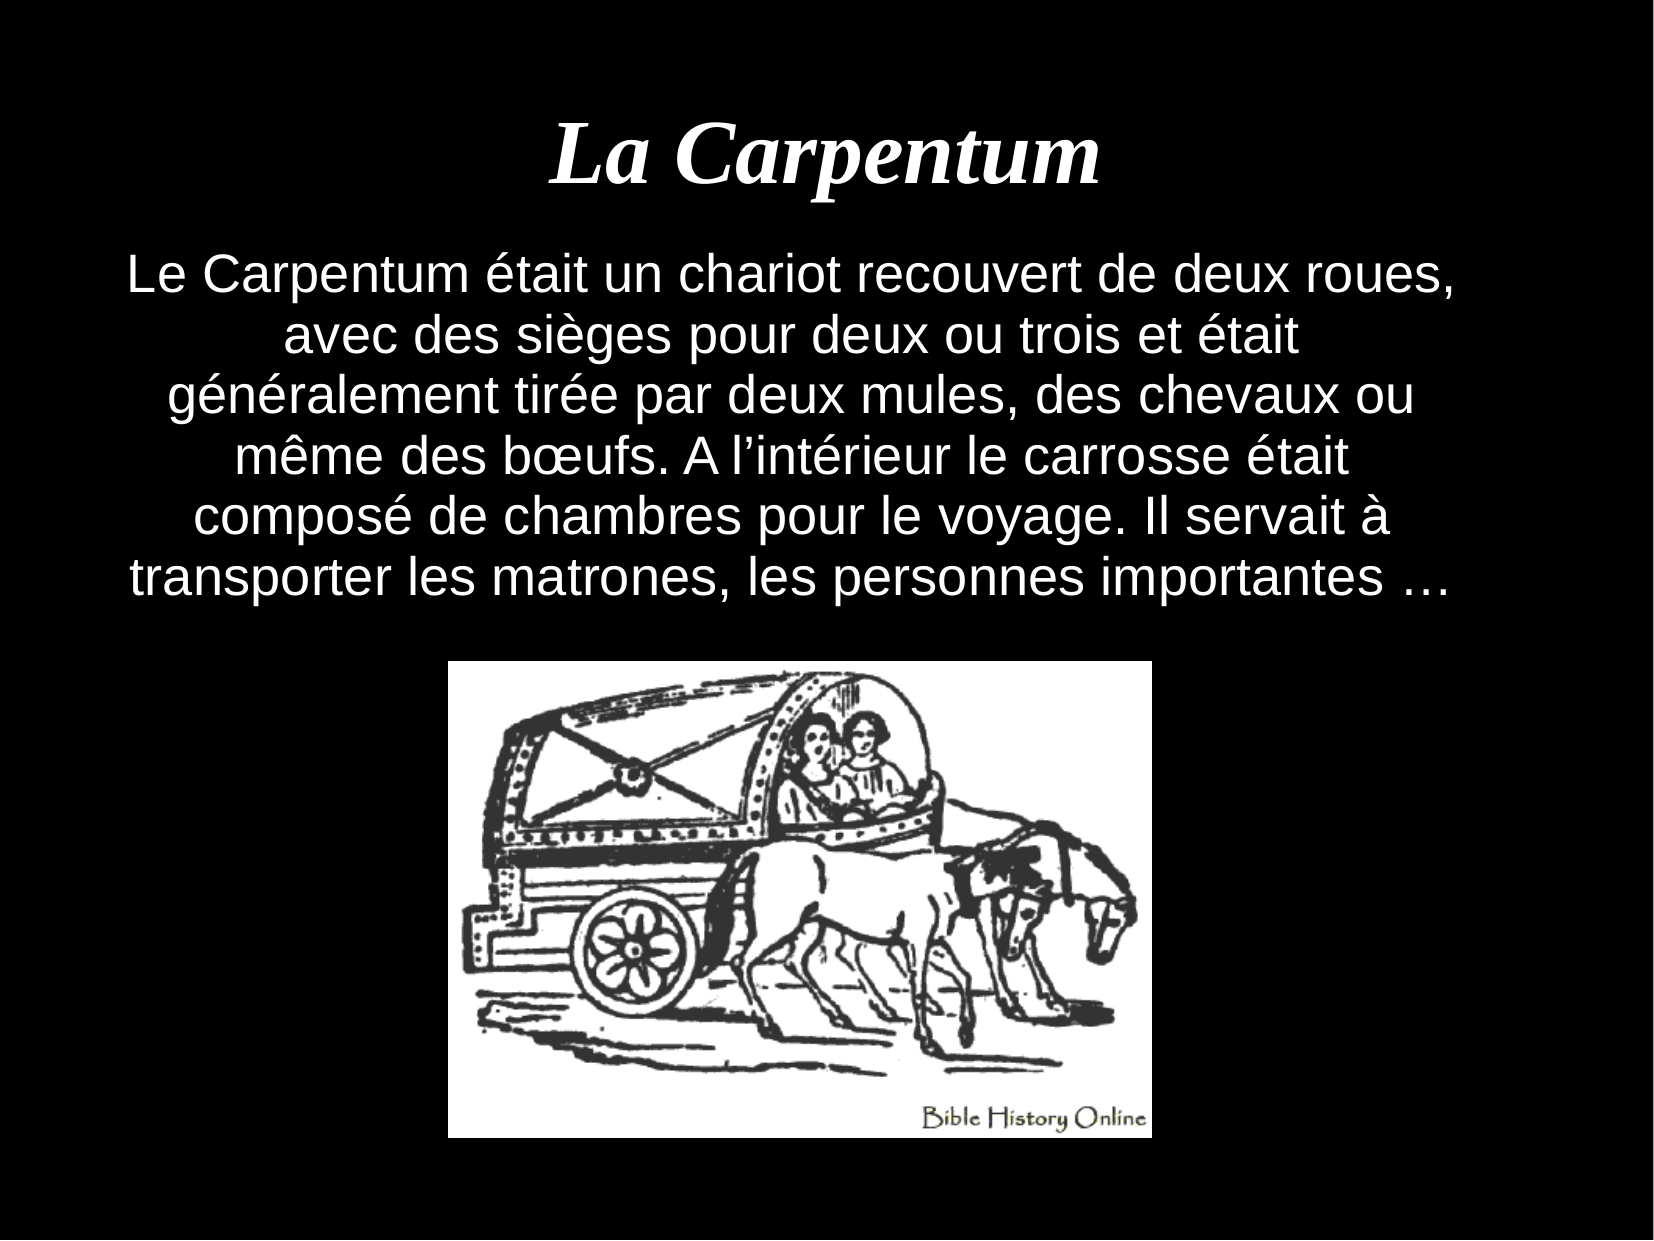

# La Carpentum
Le Carpentum était un chariot recouvert de deux roues, avec des sièges pour deux ou trois et était généralement tirée par deux mules, des chevaux ou même des bœufs. A l’intérieur le carrosse était composé de chambres pour le voyage. Il servait à transporter les matrones, les personnes importantes …